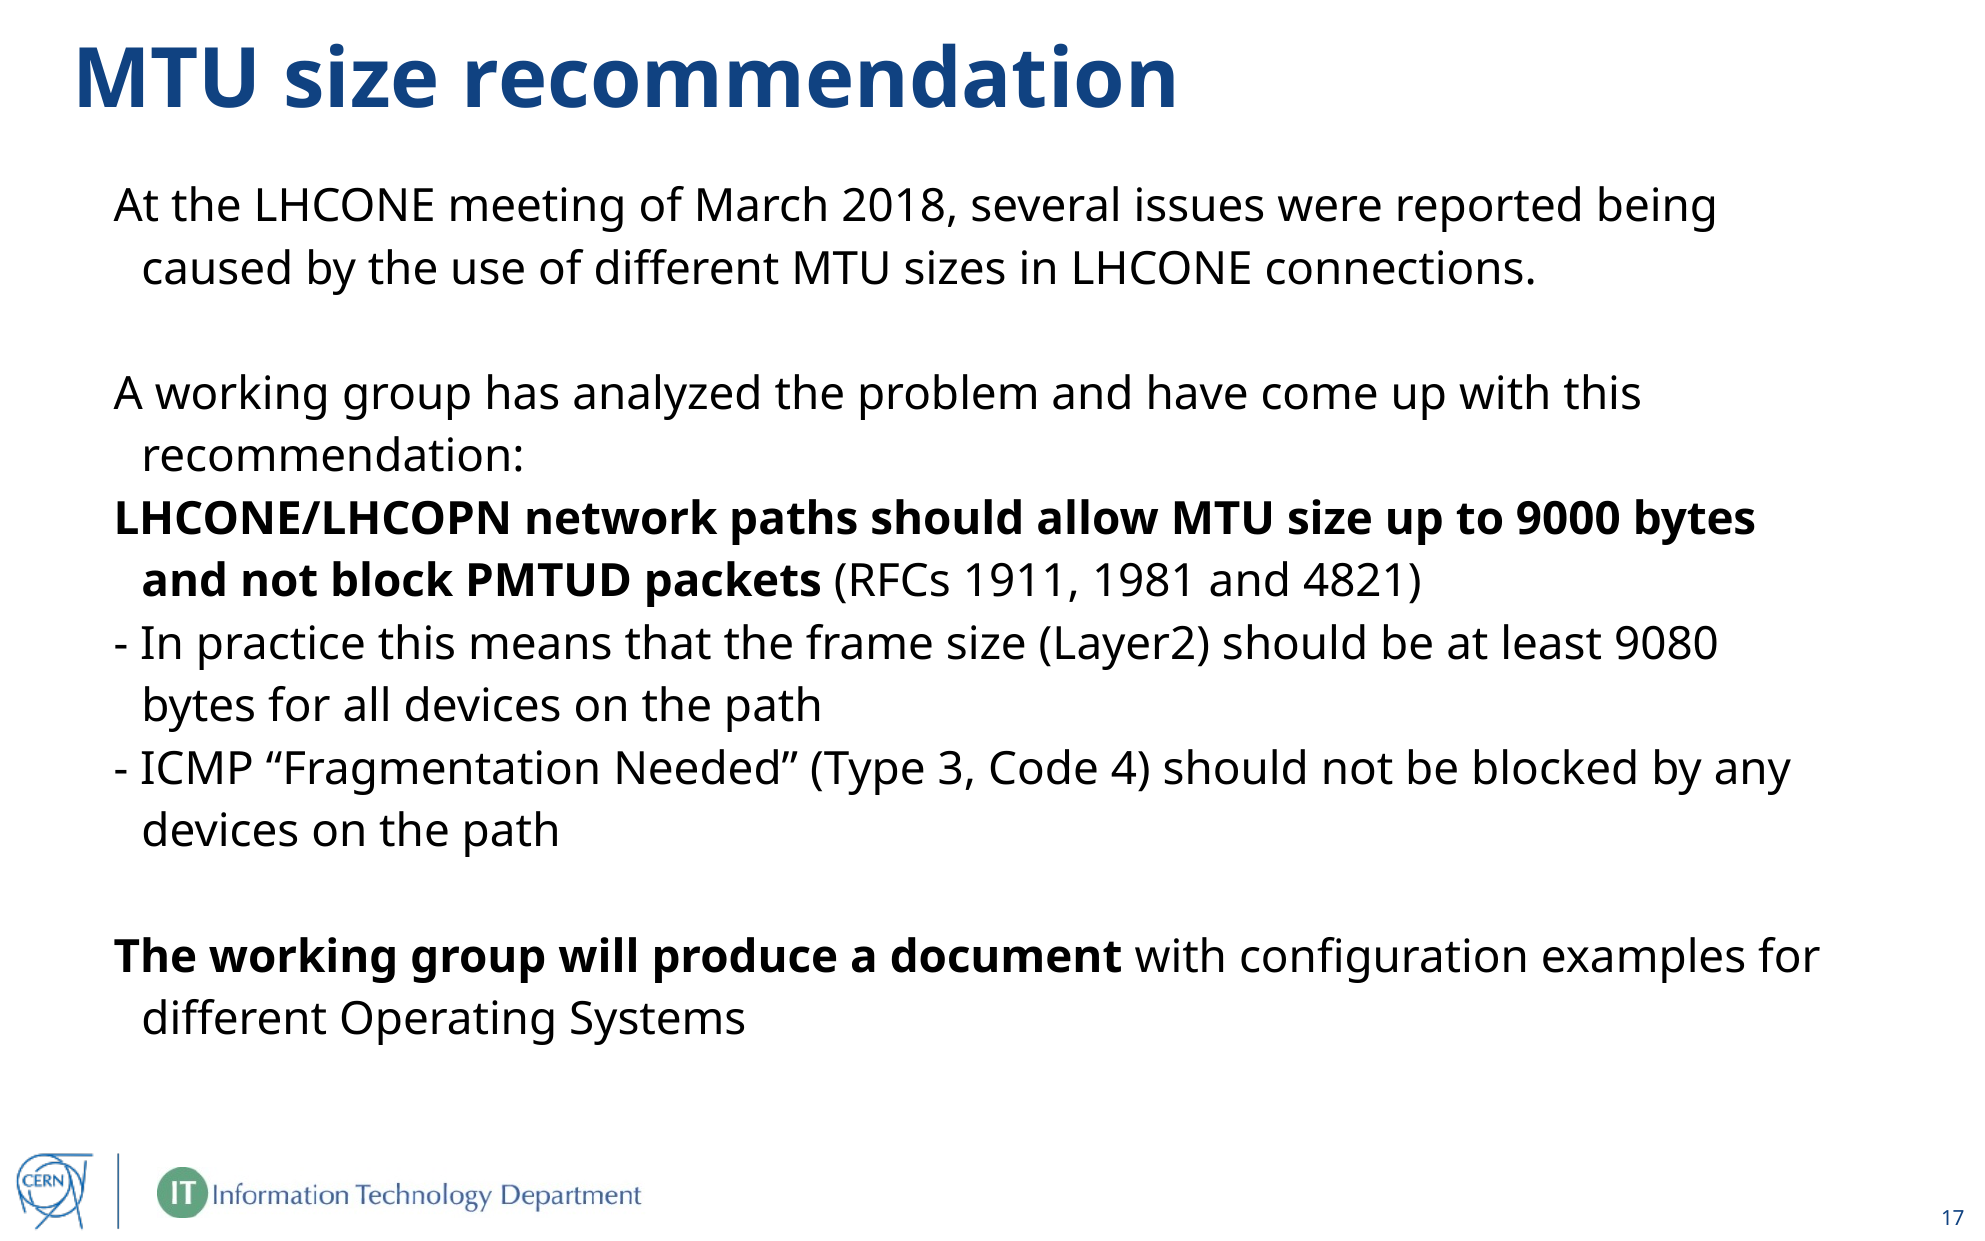

# MTU size recommendation
At the LHCONE meeting of March 2018, several issues were reported being caused by the use of different MTU sizes in LHCONE connections.
A working group has analyzed the problem and have come up with this recommendation:
LHCONE/LHCOPN network paths should allow MTU size up to 9000 bytes and not block PMTUD packets (RFCs 1911, 1981 and 4821)
- In practice this means that the frame size (Layer2) should be at least 9080 bytes for all devices on the path
- ICMP “Fragmentation Needed” (Type 3, Code 4) should not be blocked by any devices on the path
The working group will produce a document with configuration examples for different Operating Systems